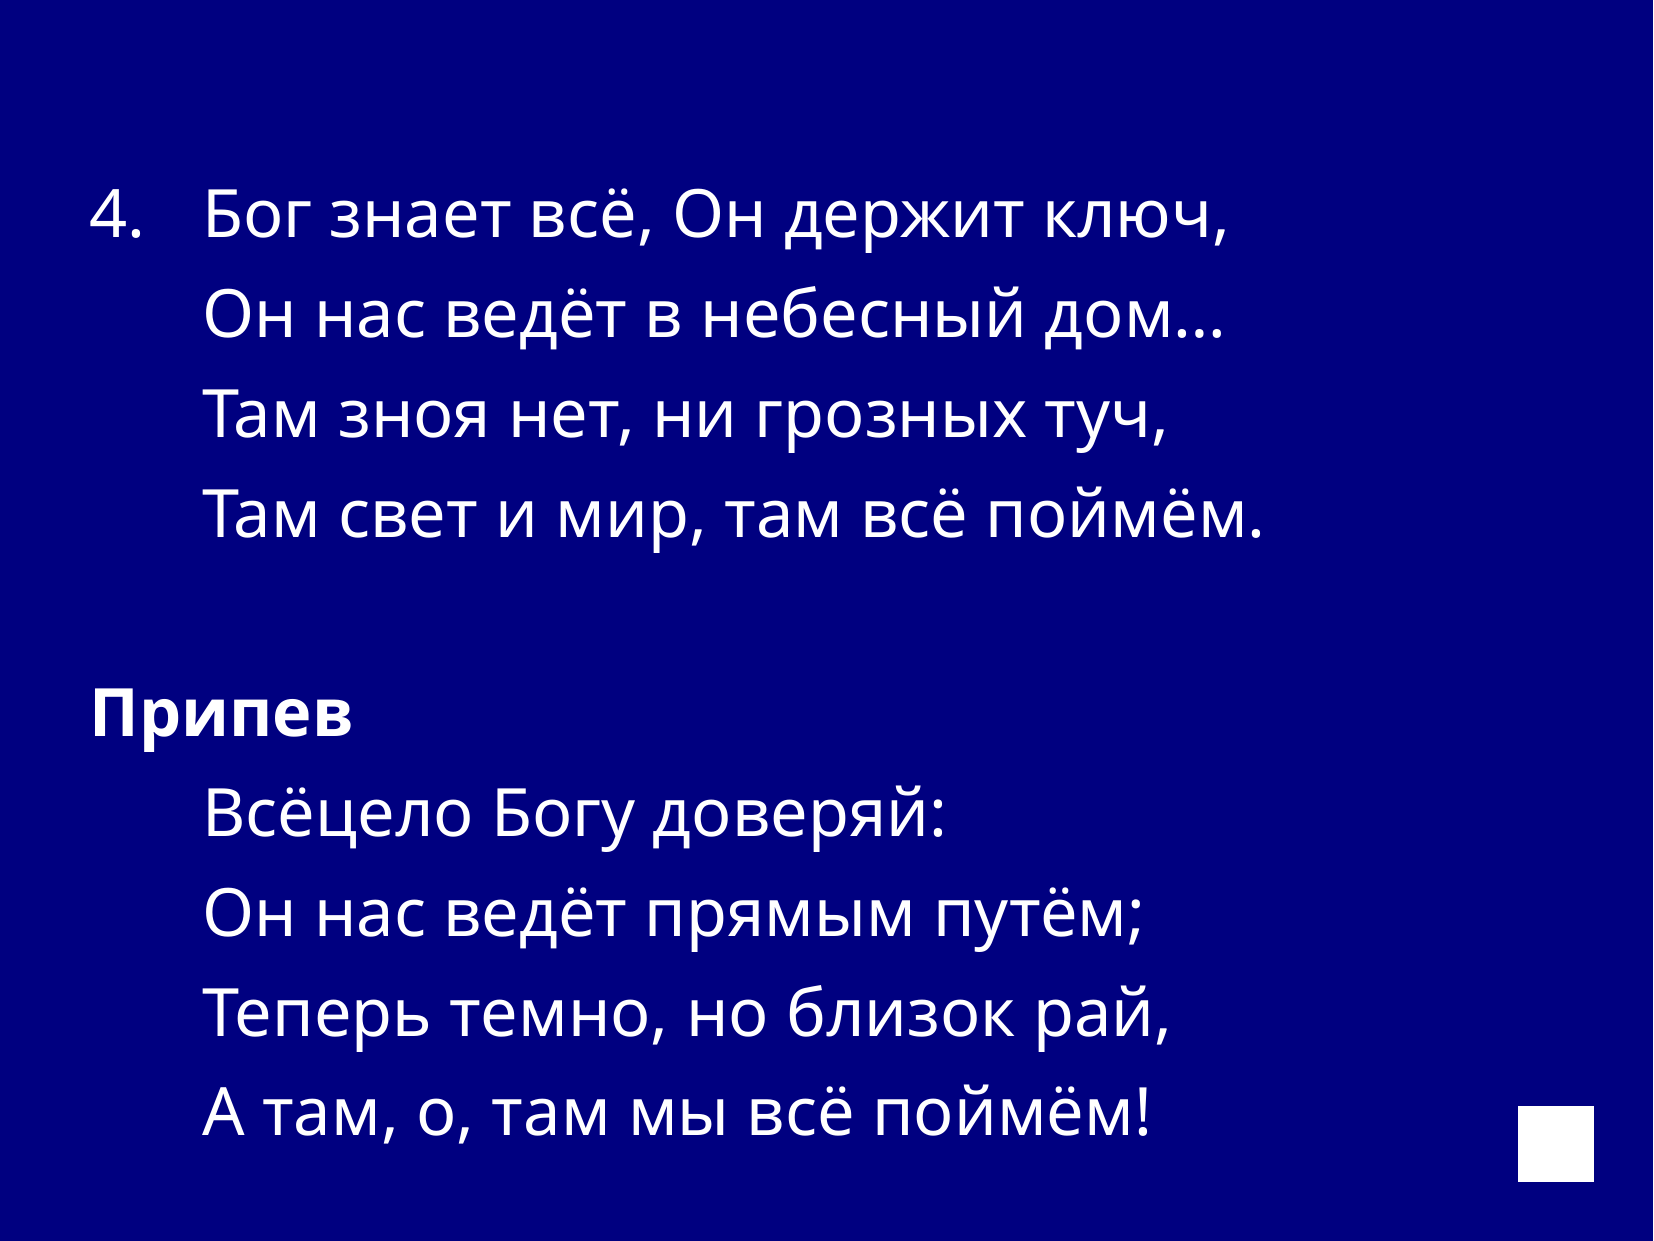

4.	Бог знает всё, Он держит ключ,
	Он нас ведёт в небесный дом…
	Там зноя нет, ни грозных туч,
	Там свет и мир, там всё поймём.
Припев
	Всёцело Богу доверяй:
	Он нас ведёт прямым путём;
	Теперь темно, но близок рай,
	А там, о, там мы всё поймём!